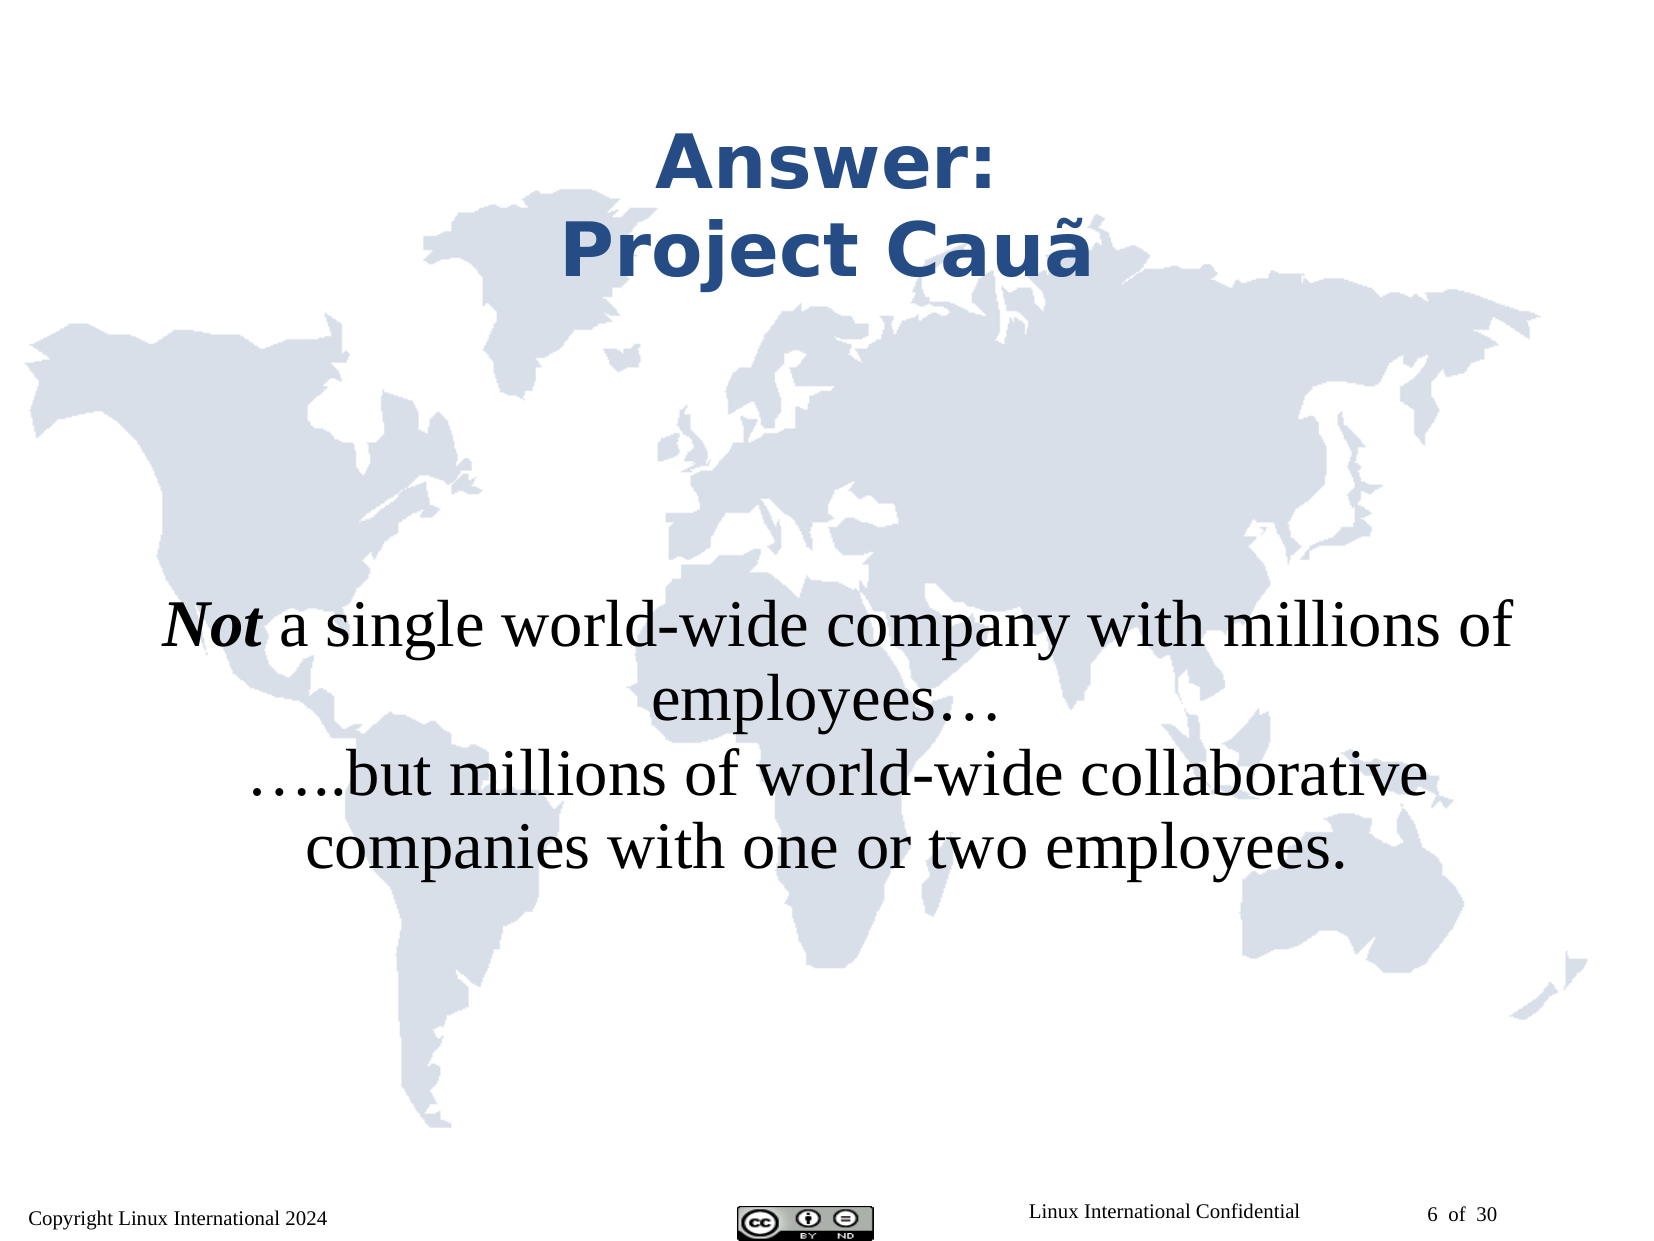

# Answer: Project Cauã
Not a single world-wide company with millions of employees…
…..but millions of world-wide collaborative companies with one or two employees.